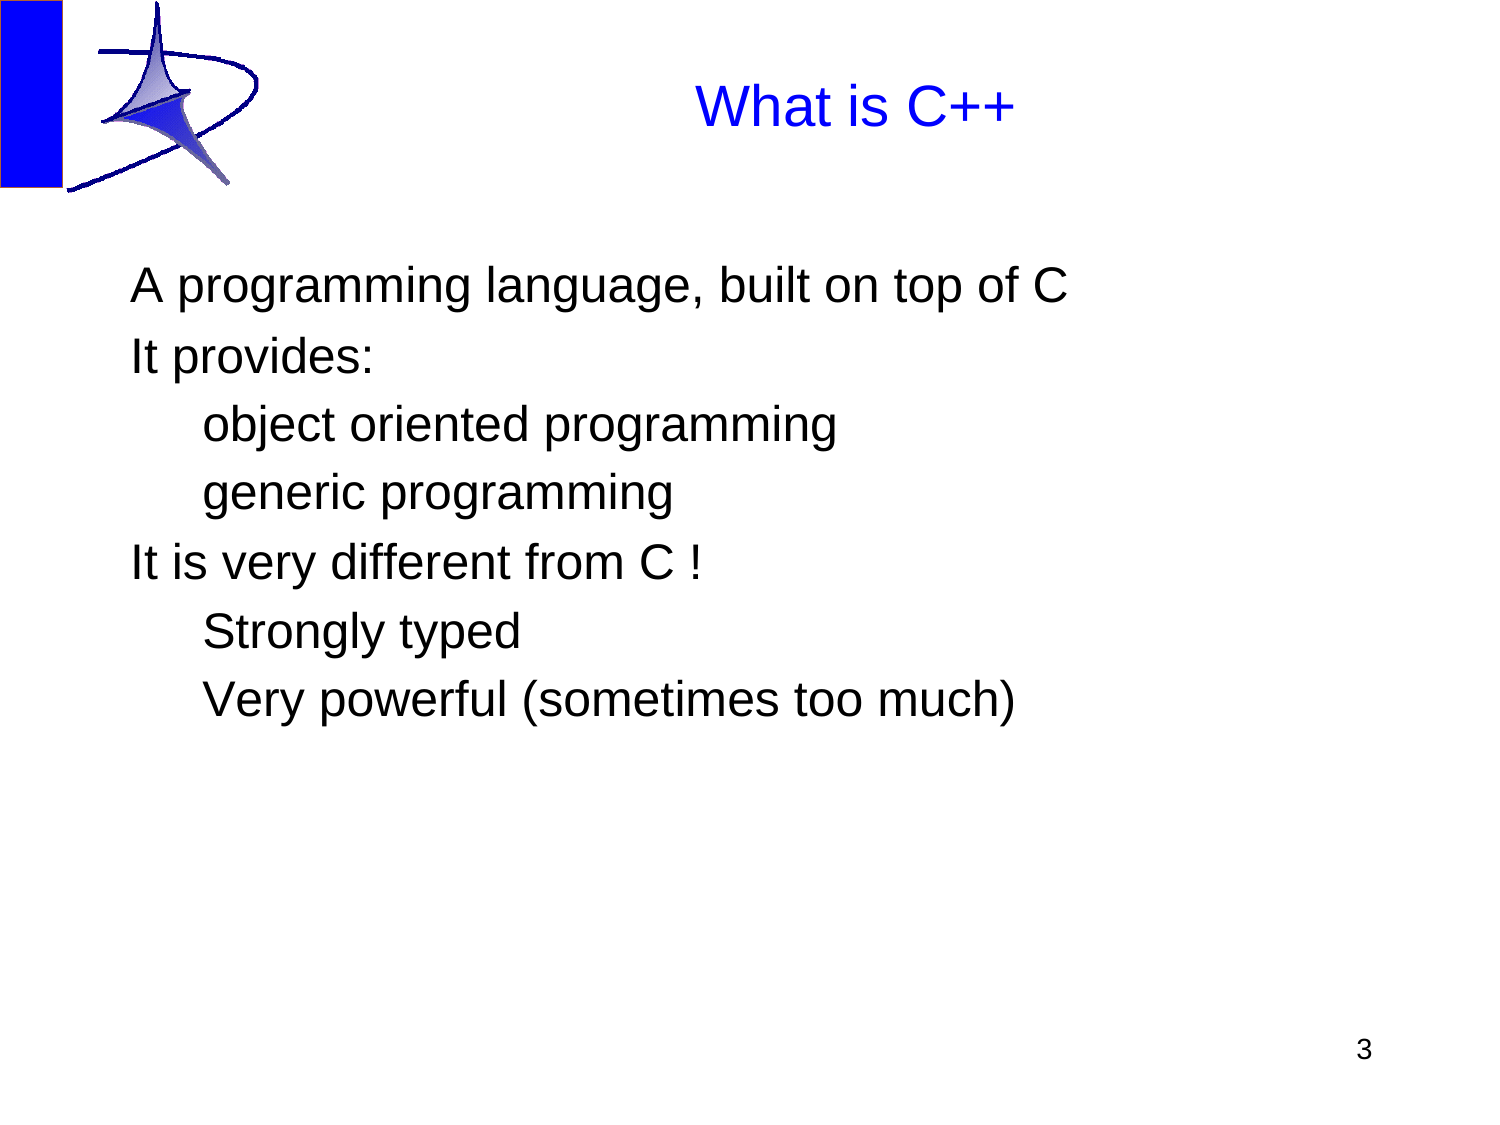

# What is C++
A programming language, built on top of C
It provides:
object oriented programming
generic programming
It is very different from C !
Strongly typed
Very powerful (sometimes too much)
3